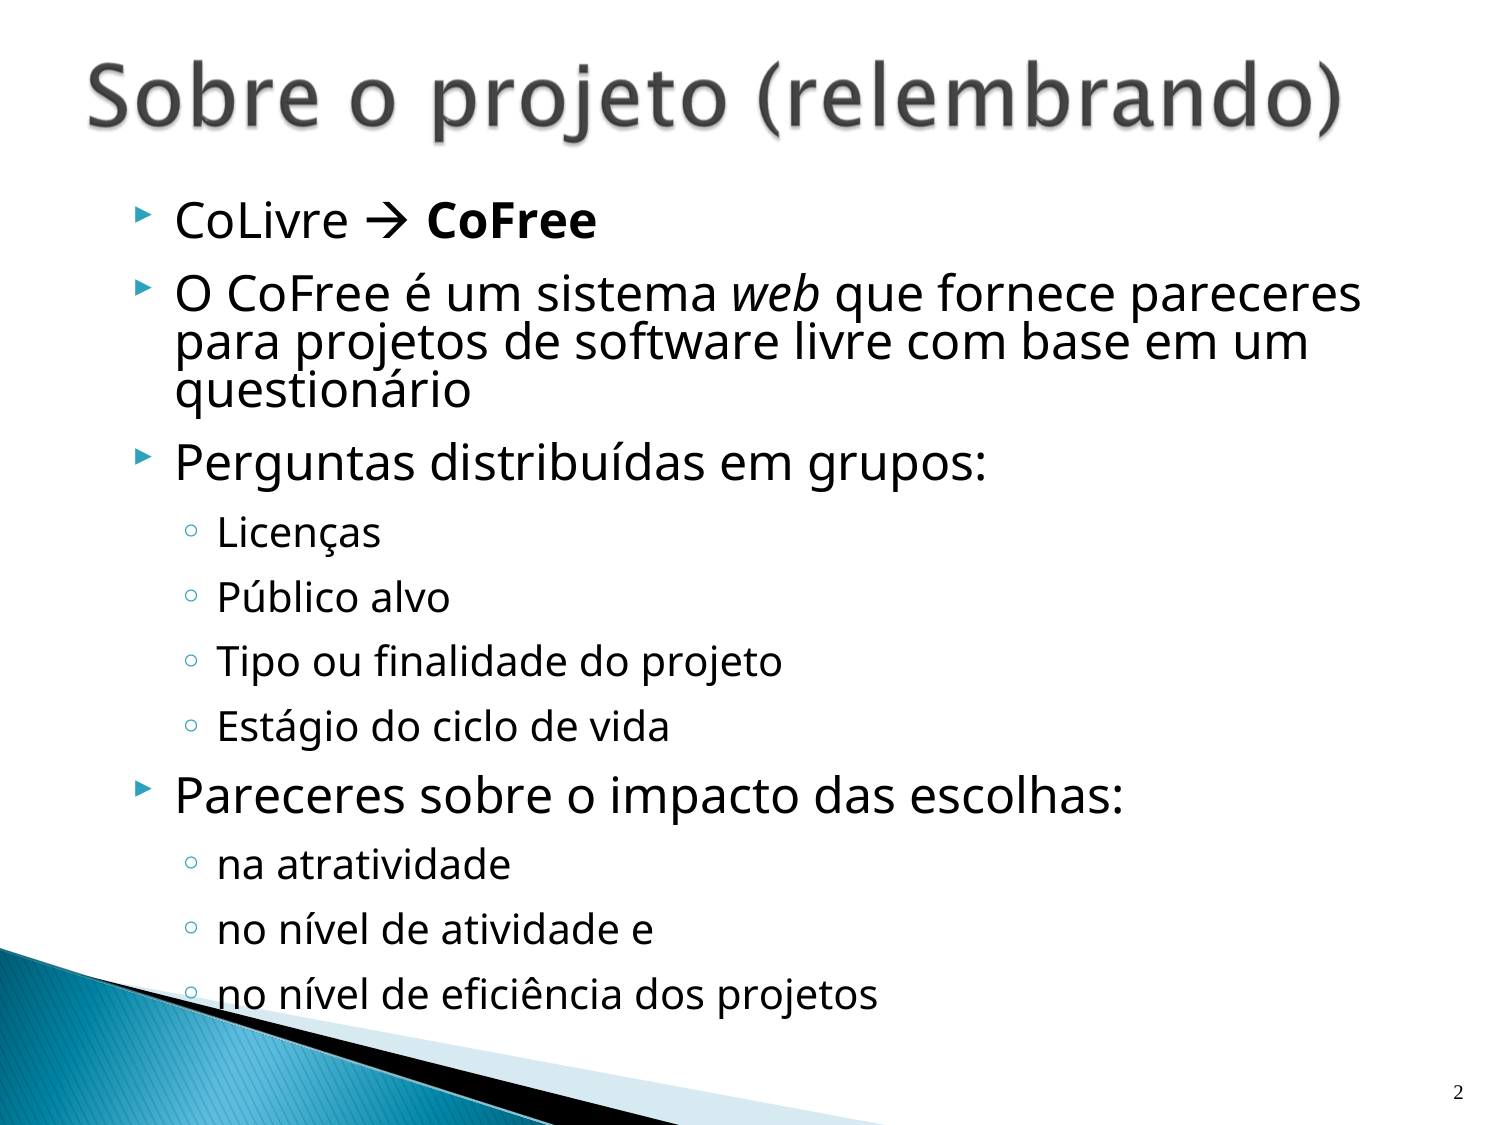

CoLivre  CoFree
O CoFree é um sistema web que fornece pareceres para projetos de software livre com base em um questionário
Perguntas distribuídas em grupos:
Licenças
Público alvo
Tipo ou finalidade do projeto
Estágio do ciclo de vida
Pareceres sobre o impacto das escolhas:
na atratividade
no nível de atividade e
no nível de eficiência dos projetos